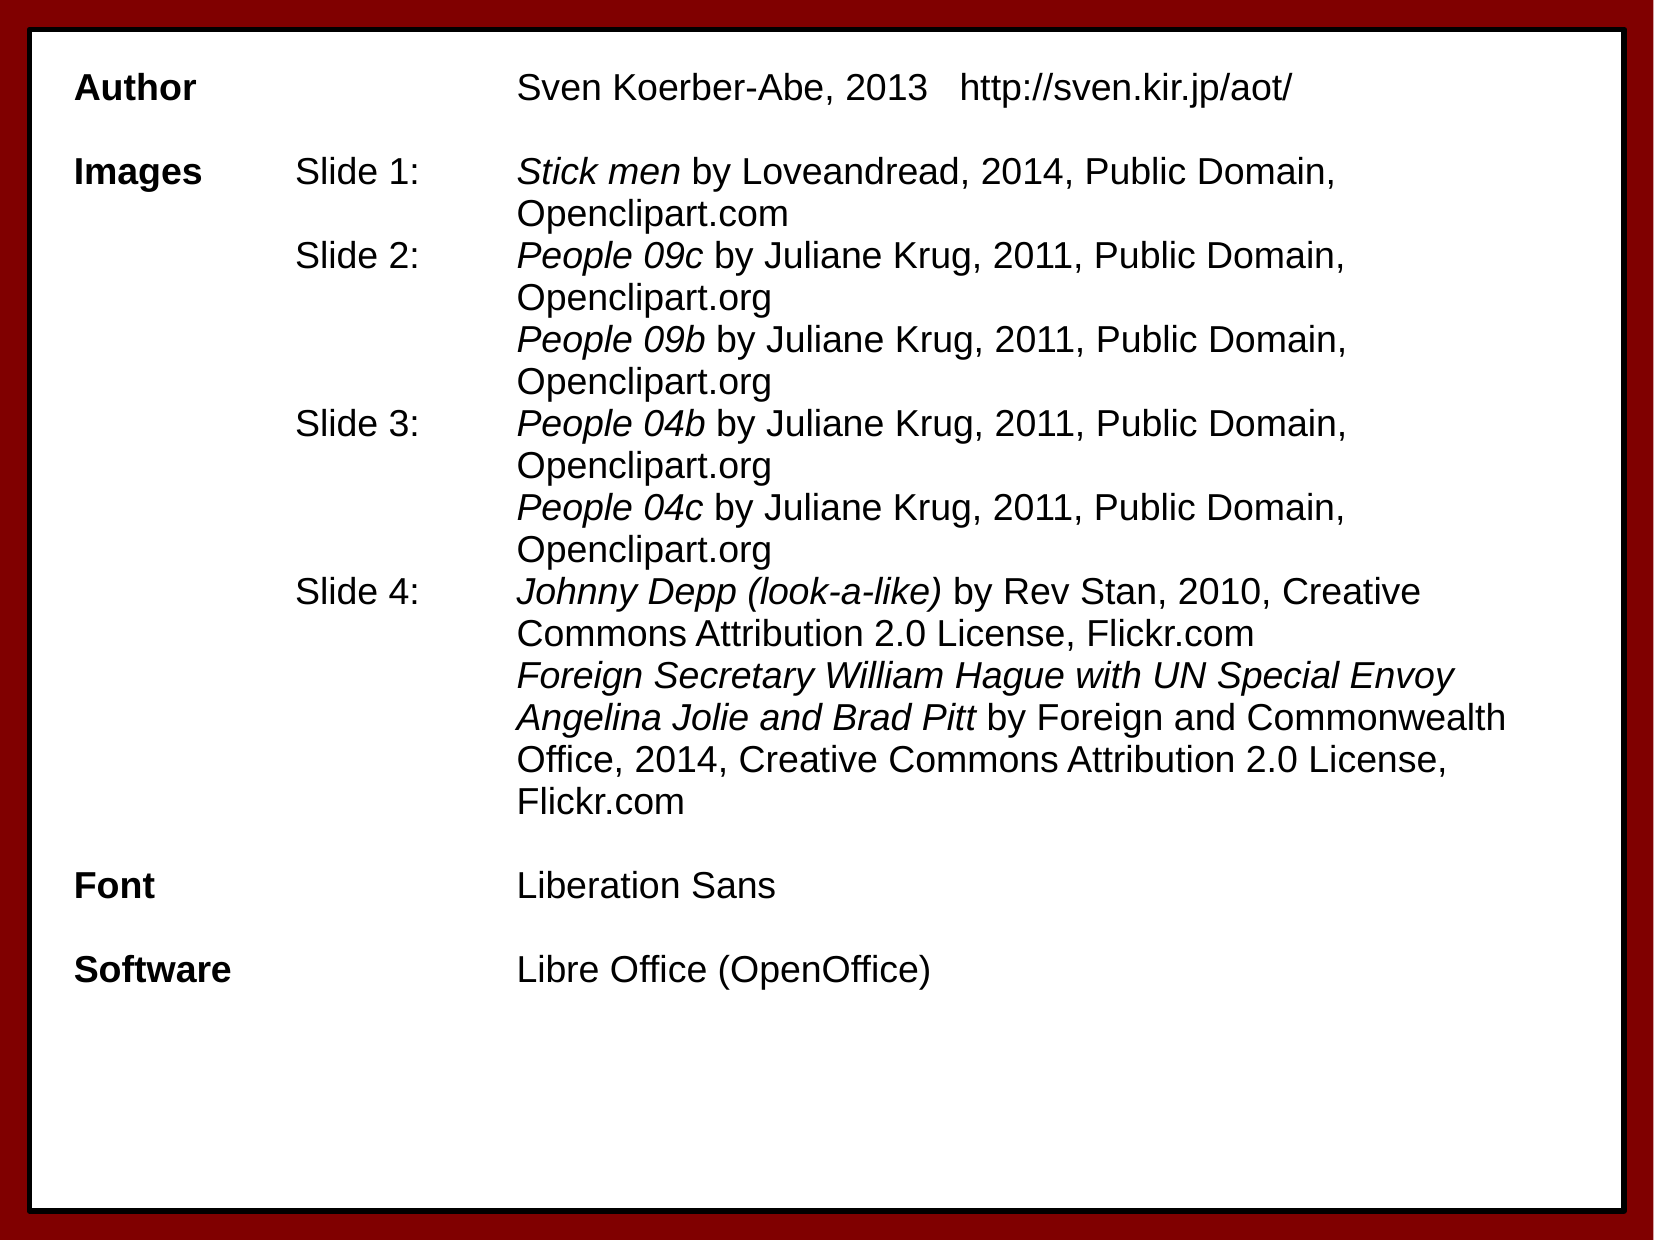

Author					Sven Koerber-Abe, 2013	http://sven.kir.jp/aot/
Images		Slide 1:		Stick men by Loveandread, 2014, Public Domain,
						Openclipart.com
			Slide 2:		People 09c by Juliane Krug, 2011, Public Domain, 									Openclipart.org
						People 09b by Juliane Krug, 2011, Public Domain, 									Openclipart.org
			Slide 3:		People 04b by Juliane Krug, 2011, Public Domain, 									Openclipart.org
						People 04c by Juliane Krug, 2011, Public Domain, 									Openclipart.org
			Slide 4:		Johnny Depp (look-a-like) by Rev Stan, 2010, Creative
						Commons Attribution 2.0 License, Flickr.com
						Foreign Secretary William Hague with UN Special Envoy
						Angelina Jolie and Brad Pitt by Foreign and Commonwealth
						Office, 2014, Creative Commons Attribution 2.0 License,
						Flickr.com
Font					Liberation Sans
Software				Libre Office (OpenOffice)